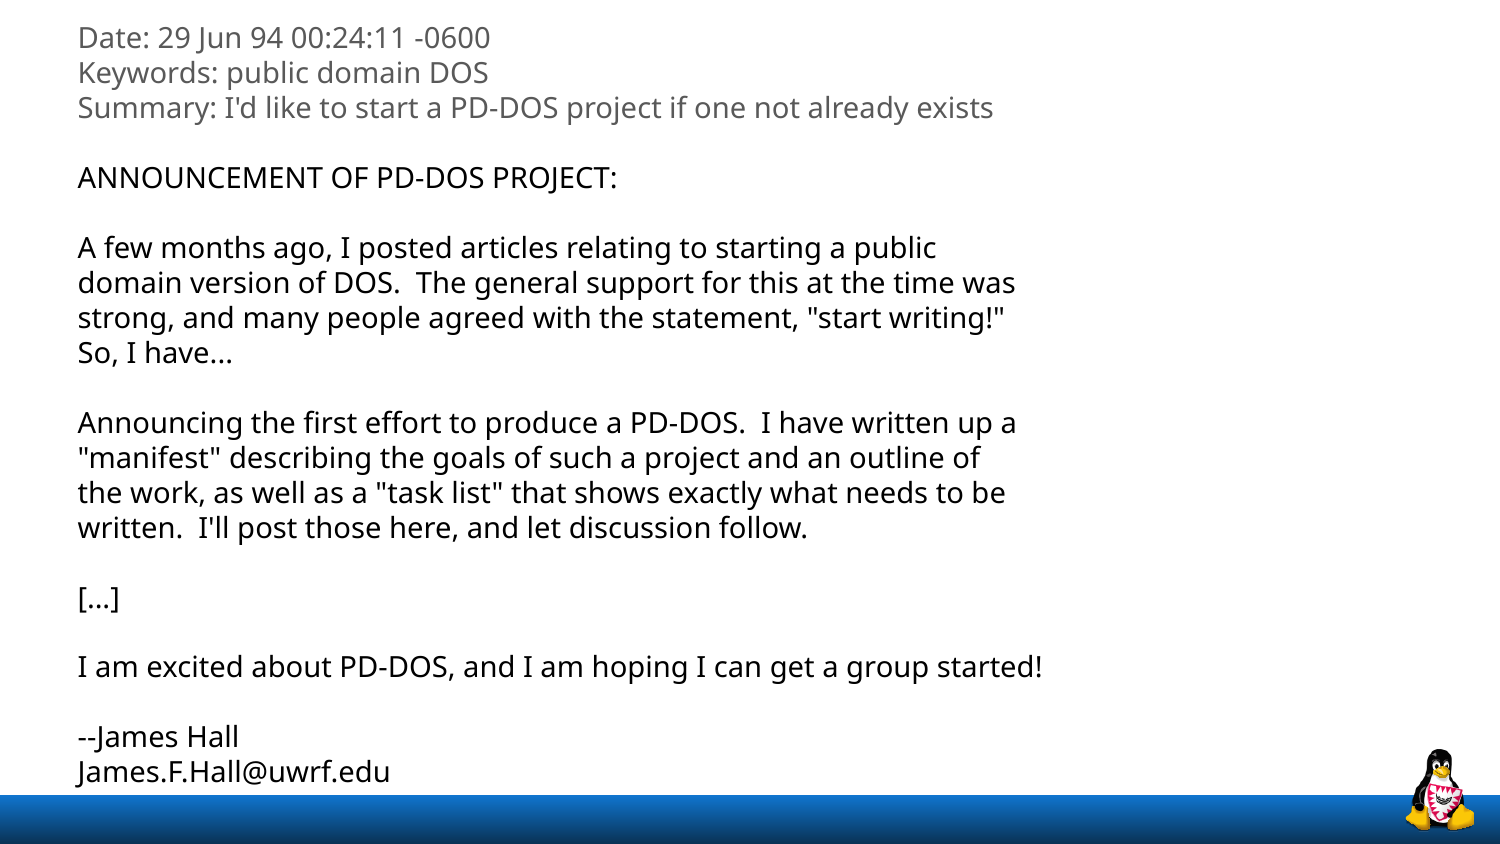

Date: 29 Jun 94 00:24:11 -0600
Keywords: public domain DOS
Summary: I'd like to start a PD-DOS project if one not already exists
ANNOUNCEMENT OF PD-DOS PROJECT:
A few months ago, I posted articles relating to starting a public
domain version of DOS. The general support for this at the time was
strong, and many people agreed with the statement, "start writing!"
So, I have...
Announcing the first effort to produce a PD-DOS. I have written up a
"manifest" describing the goals of such a project and an outline of
the work, as well as a "task list" that shows exactly what needs to be
written. I'll post those here, and let discussion follow.
[...]
I am excited about PD-DOS, and I am hoping I can get a group started!
--James Hall
James.F.Hall@uwrf.edu